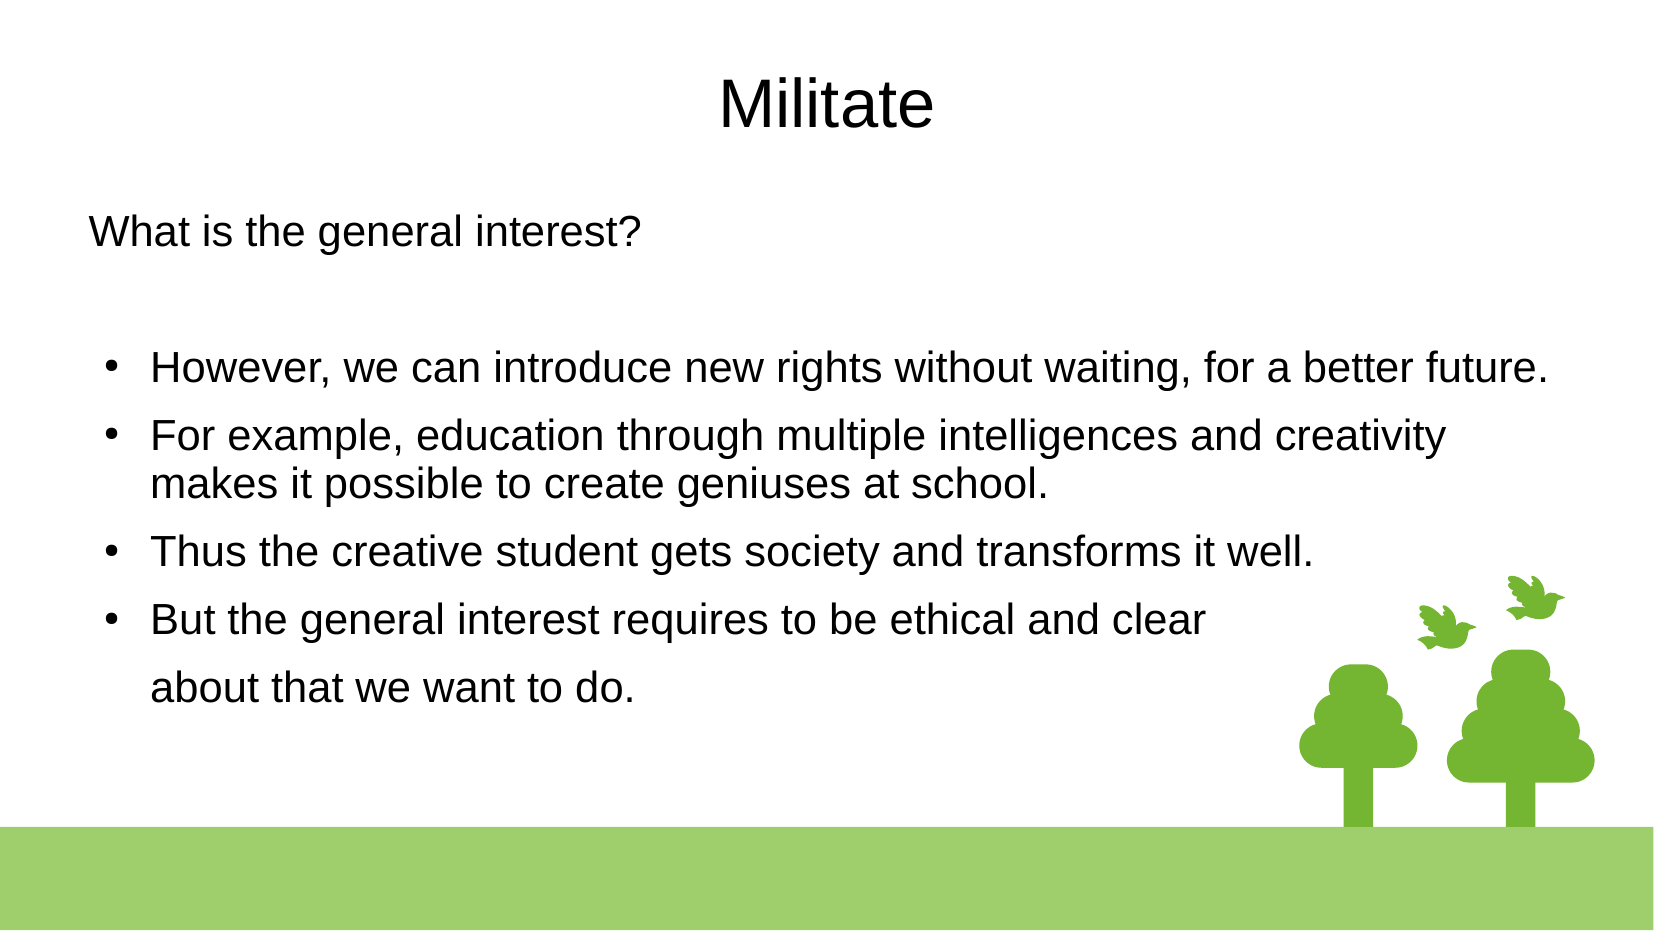

# Militate
What is the general interest?
However, we can introduce new rights without waiting, for a better future.
For example, education through multiple intelligences and creativity makes it possible to create geniuses at school.
Thus the creative student gets society and transforms it well.
But the general interest requires to be ethical and clear
about that we want to do.